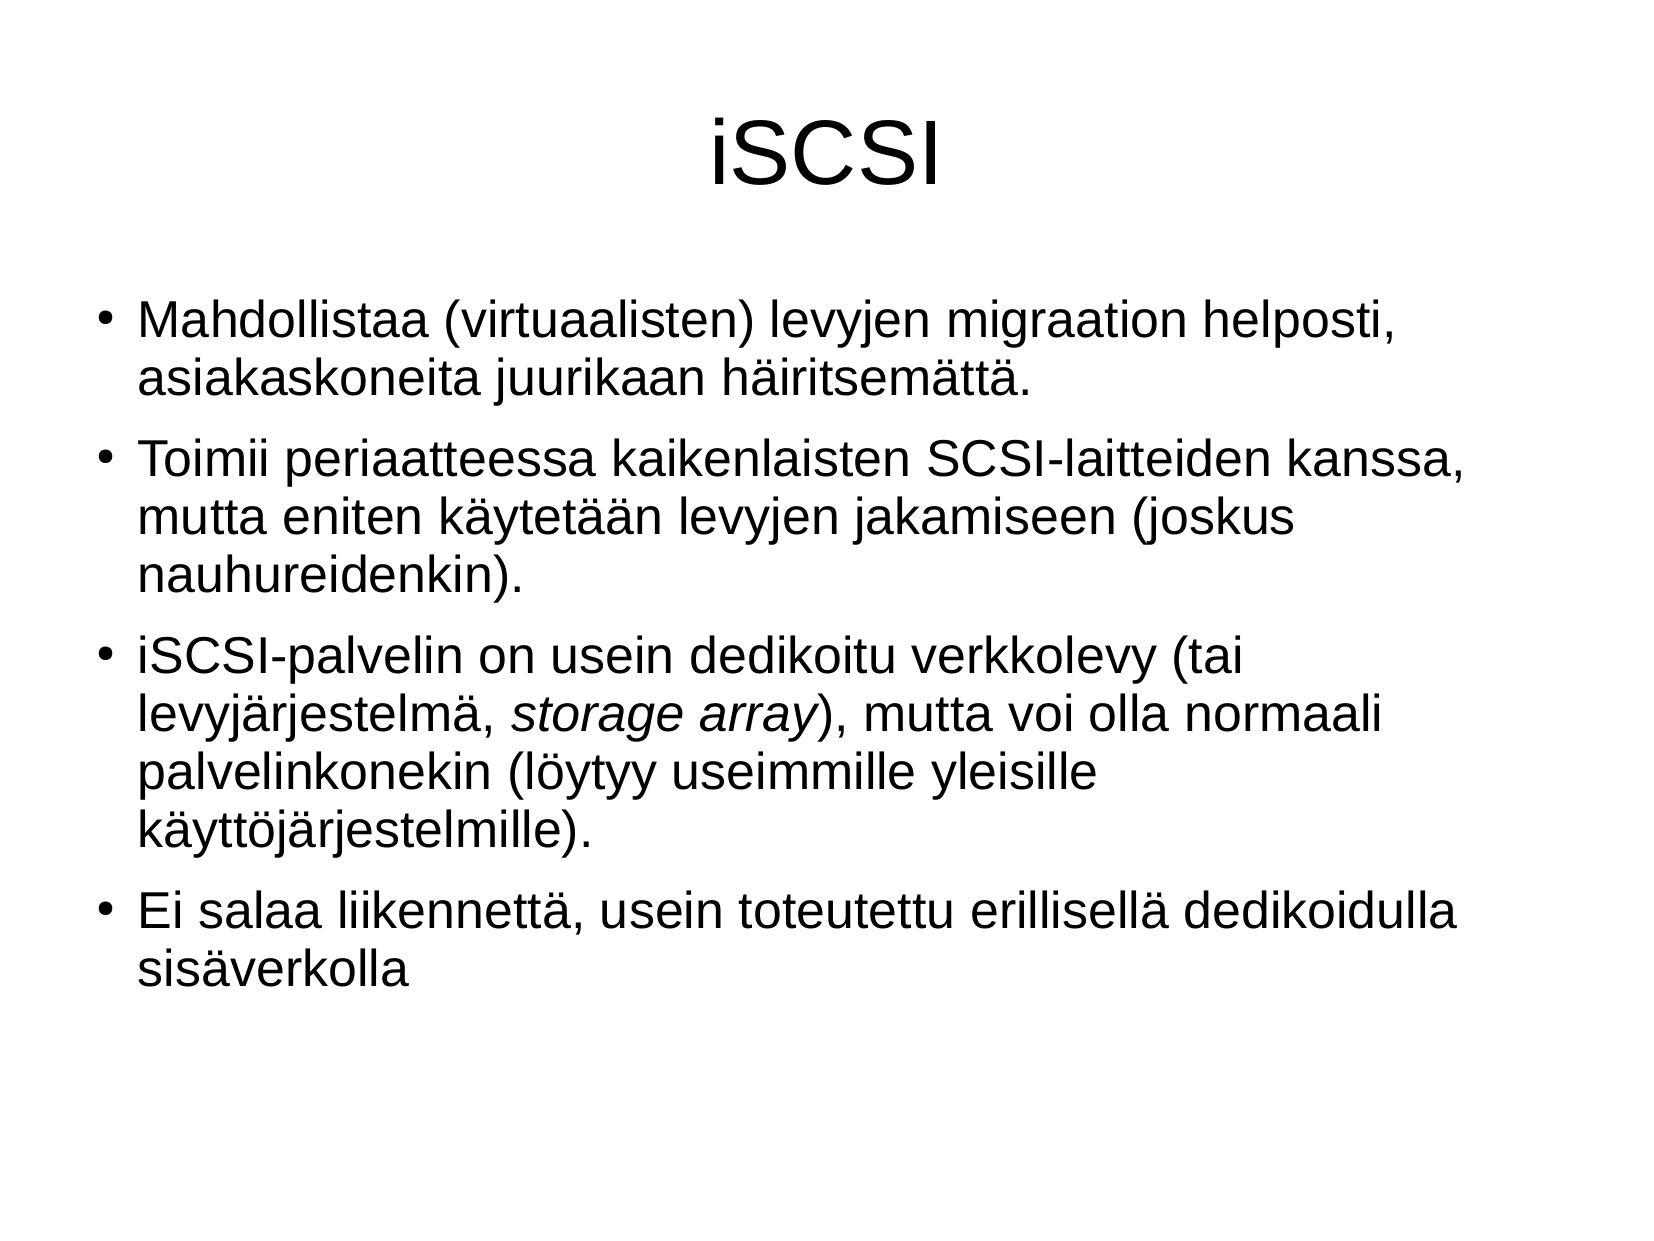

# iSCSI
Mahdollistaa (virtuaalisten) levyjen migraation helposti, asiakaskoneita juurikaan häiritsemättä.
Toimii periaatteessa kaikenlaisten SCSI-laitteiden kanssa, mutta eniten käytetään levyjen jakamiseen (joskus nauhureidenkin).
iSCSI-palvelin on usein dedikoitu verkkolevy (tai levyjärjestelmä, storage array), mutta voi olla normaali palvelinkonekin (löytyy useimmille yleisille käyttöjärjestelmille).
Ei salaa liikennettä, usein toteutettu erillisellä dedikoidulla sisäverkolla